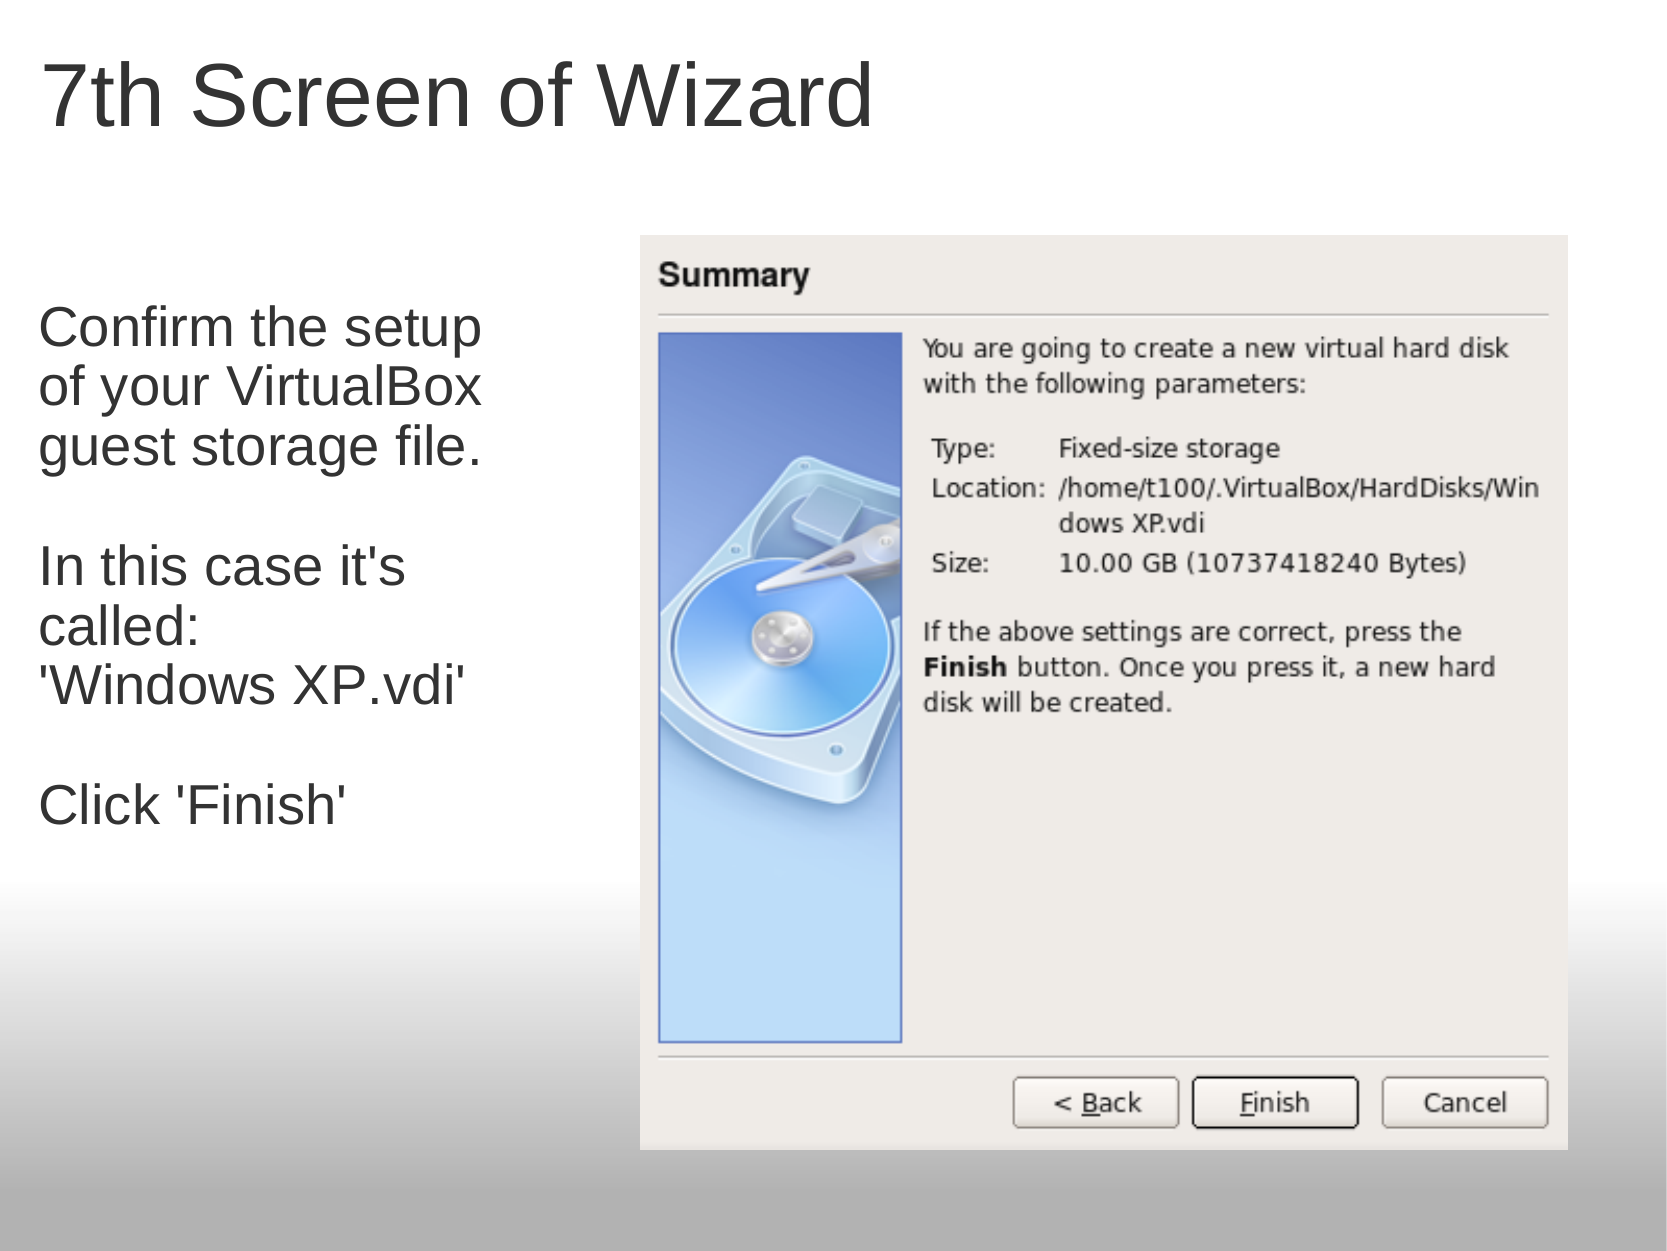

# 7th Screen of Wizard
Confirm the setup of your VirtualBox guest storage file.
In this case it's called:
'Windows XP.vdi'
Click 'Finish'